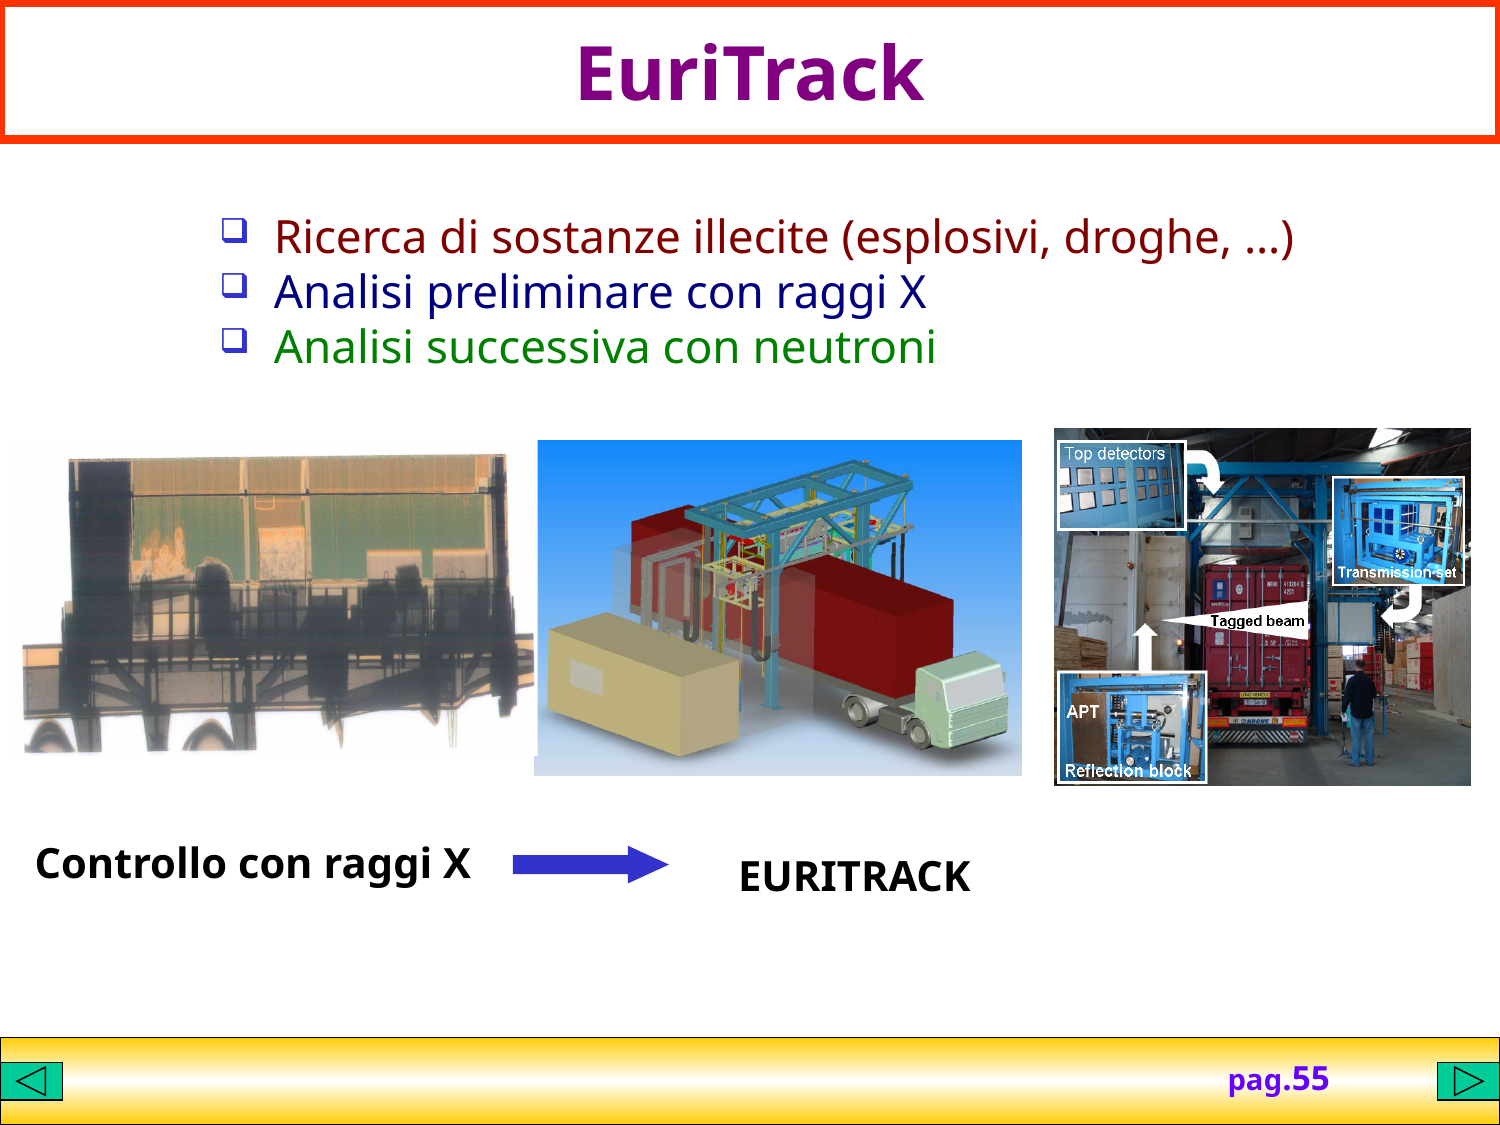

# EuriTrack
 Ricerca di sostanze illecite (esplosivi, droghe, …)
 Analisi preliminare con raggi X
 Analisi successiva con neutroni
Controllo con raggi X
EURITRACK
55